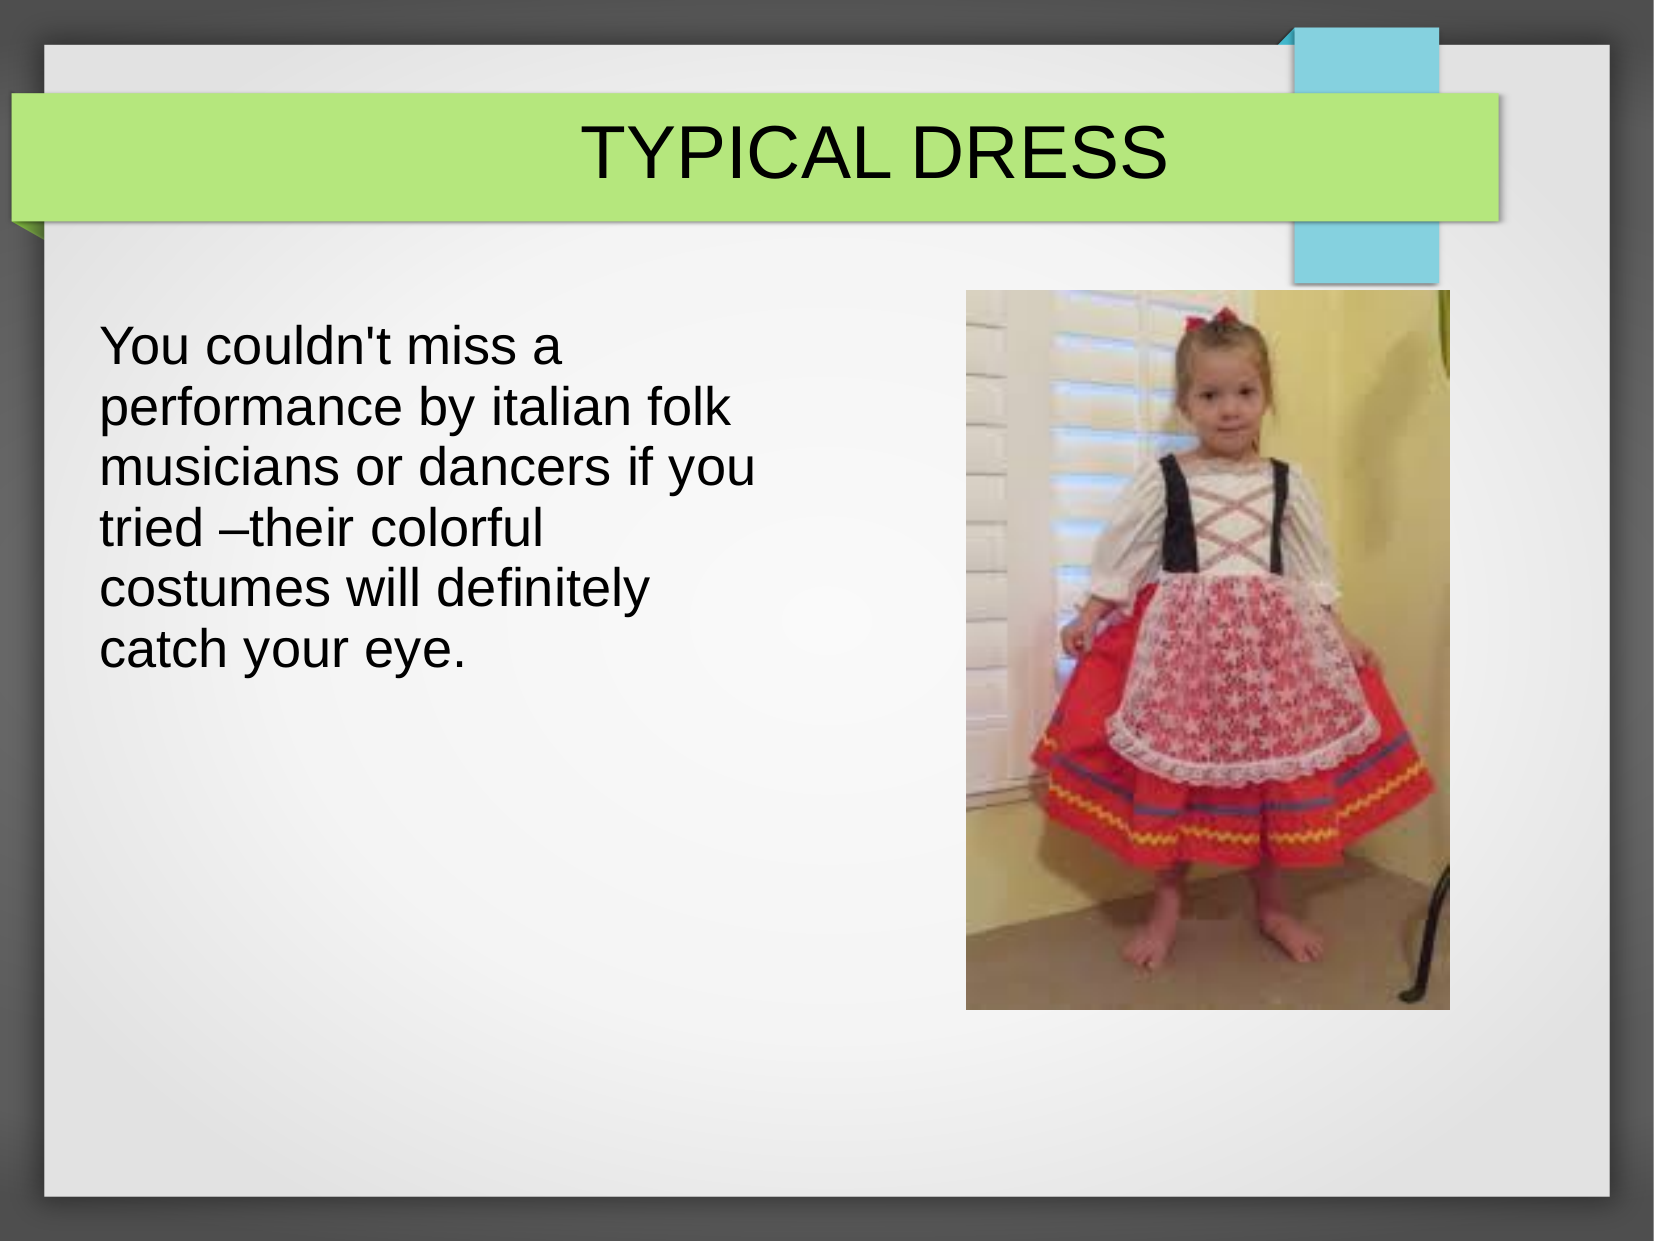

# TYPICAL DRESS
You couldn't miss a performance by italian folk musicians or dancers if you tried –their colorful costumes will definitely catch your eye.